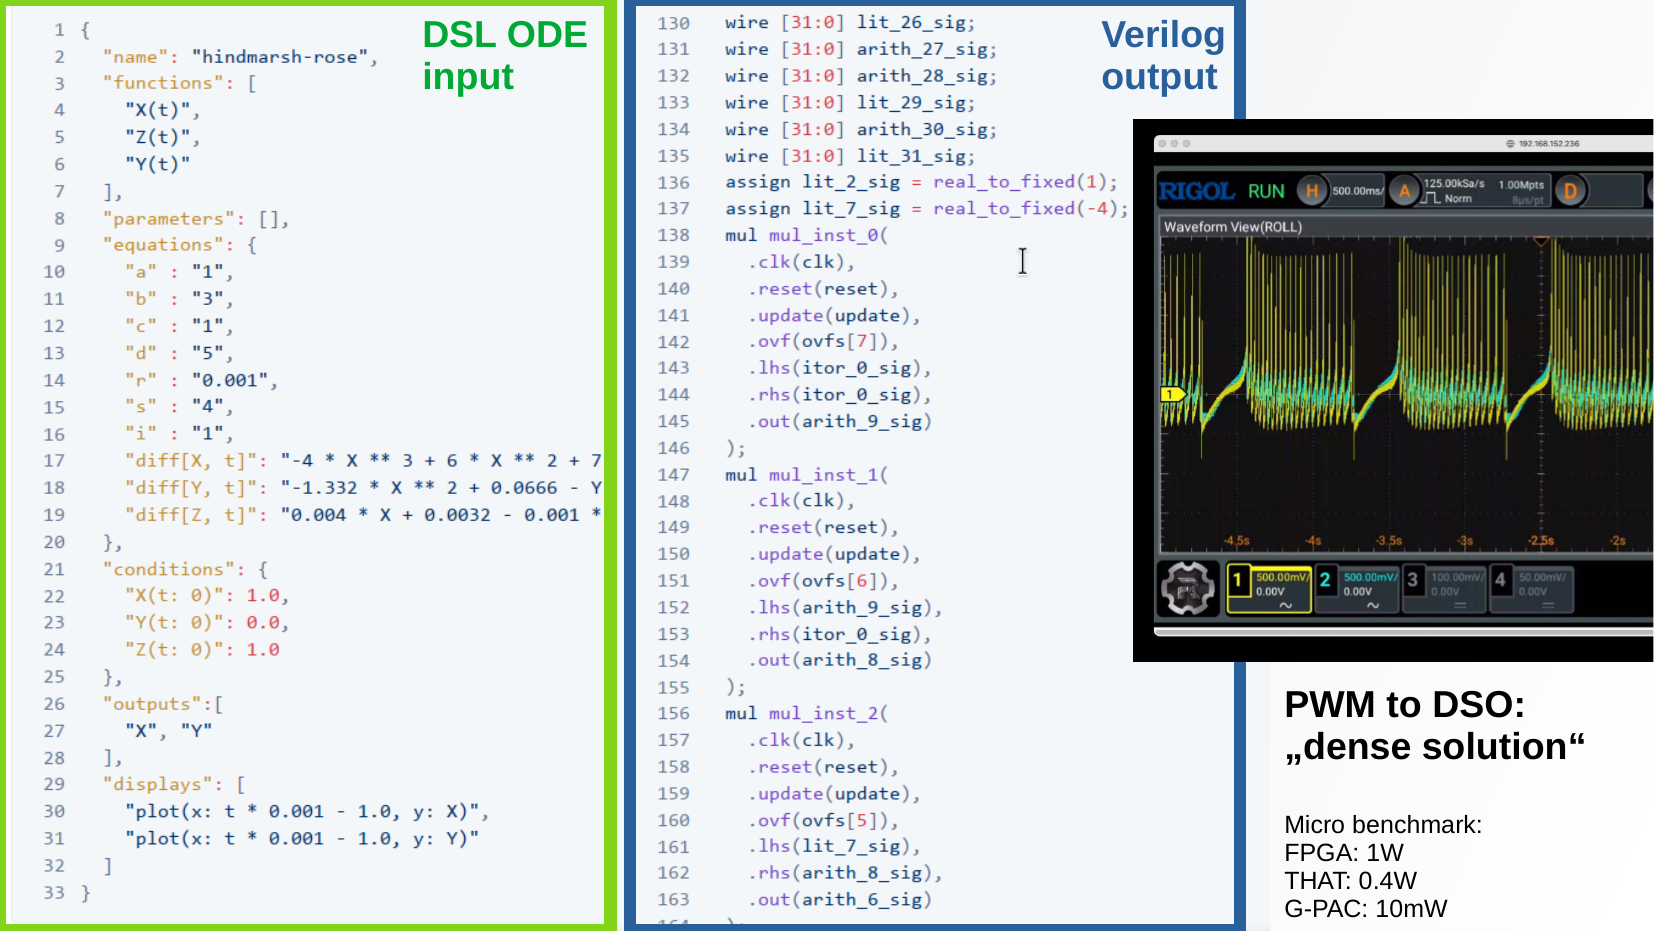

DSL ODE input
Verilog output
PWM to DSO: „dense solution“
Micro benchmark:
FPGA: 1W
THAT: 0.4W
G-PAC: 10mW